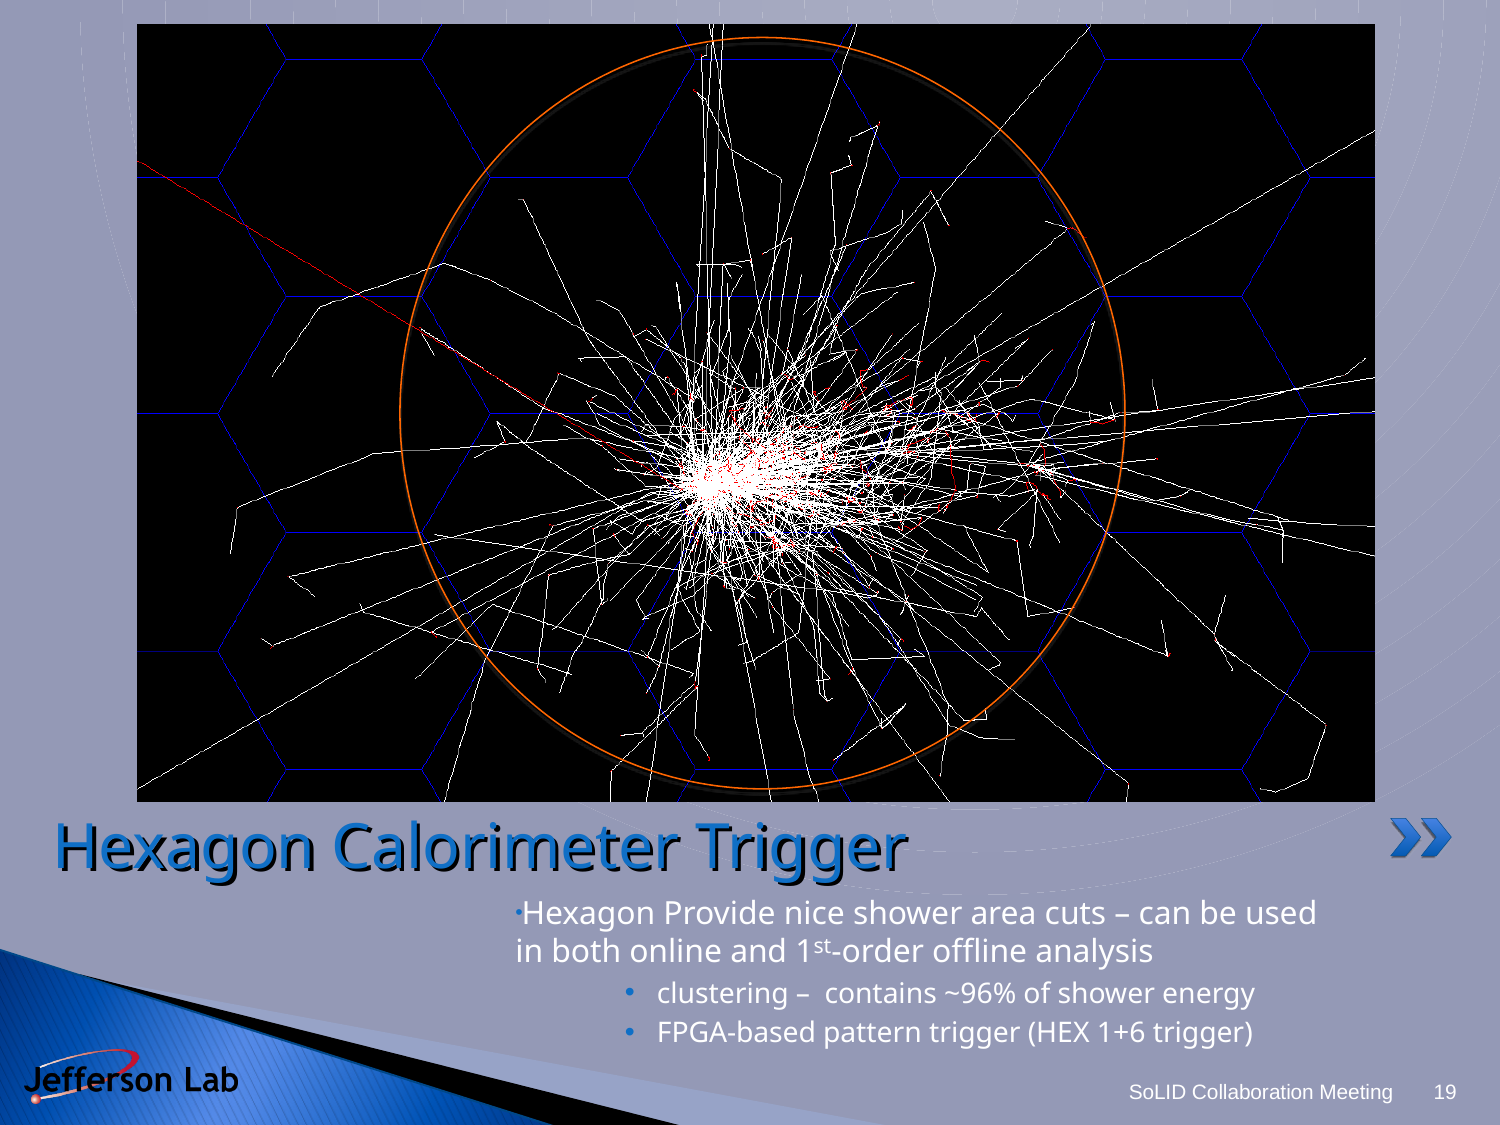

Hexagon Calorimeter Trigger
# Hexagon Provide nice shower area cuts – can be used in both online and 1st-order offline analysis
clustering – contains ~96% of shower energy
FPGA-based pattern trigger (HEX 1+6 trigger)
SoLID Collaboration Meeting
19